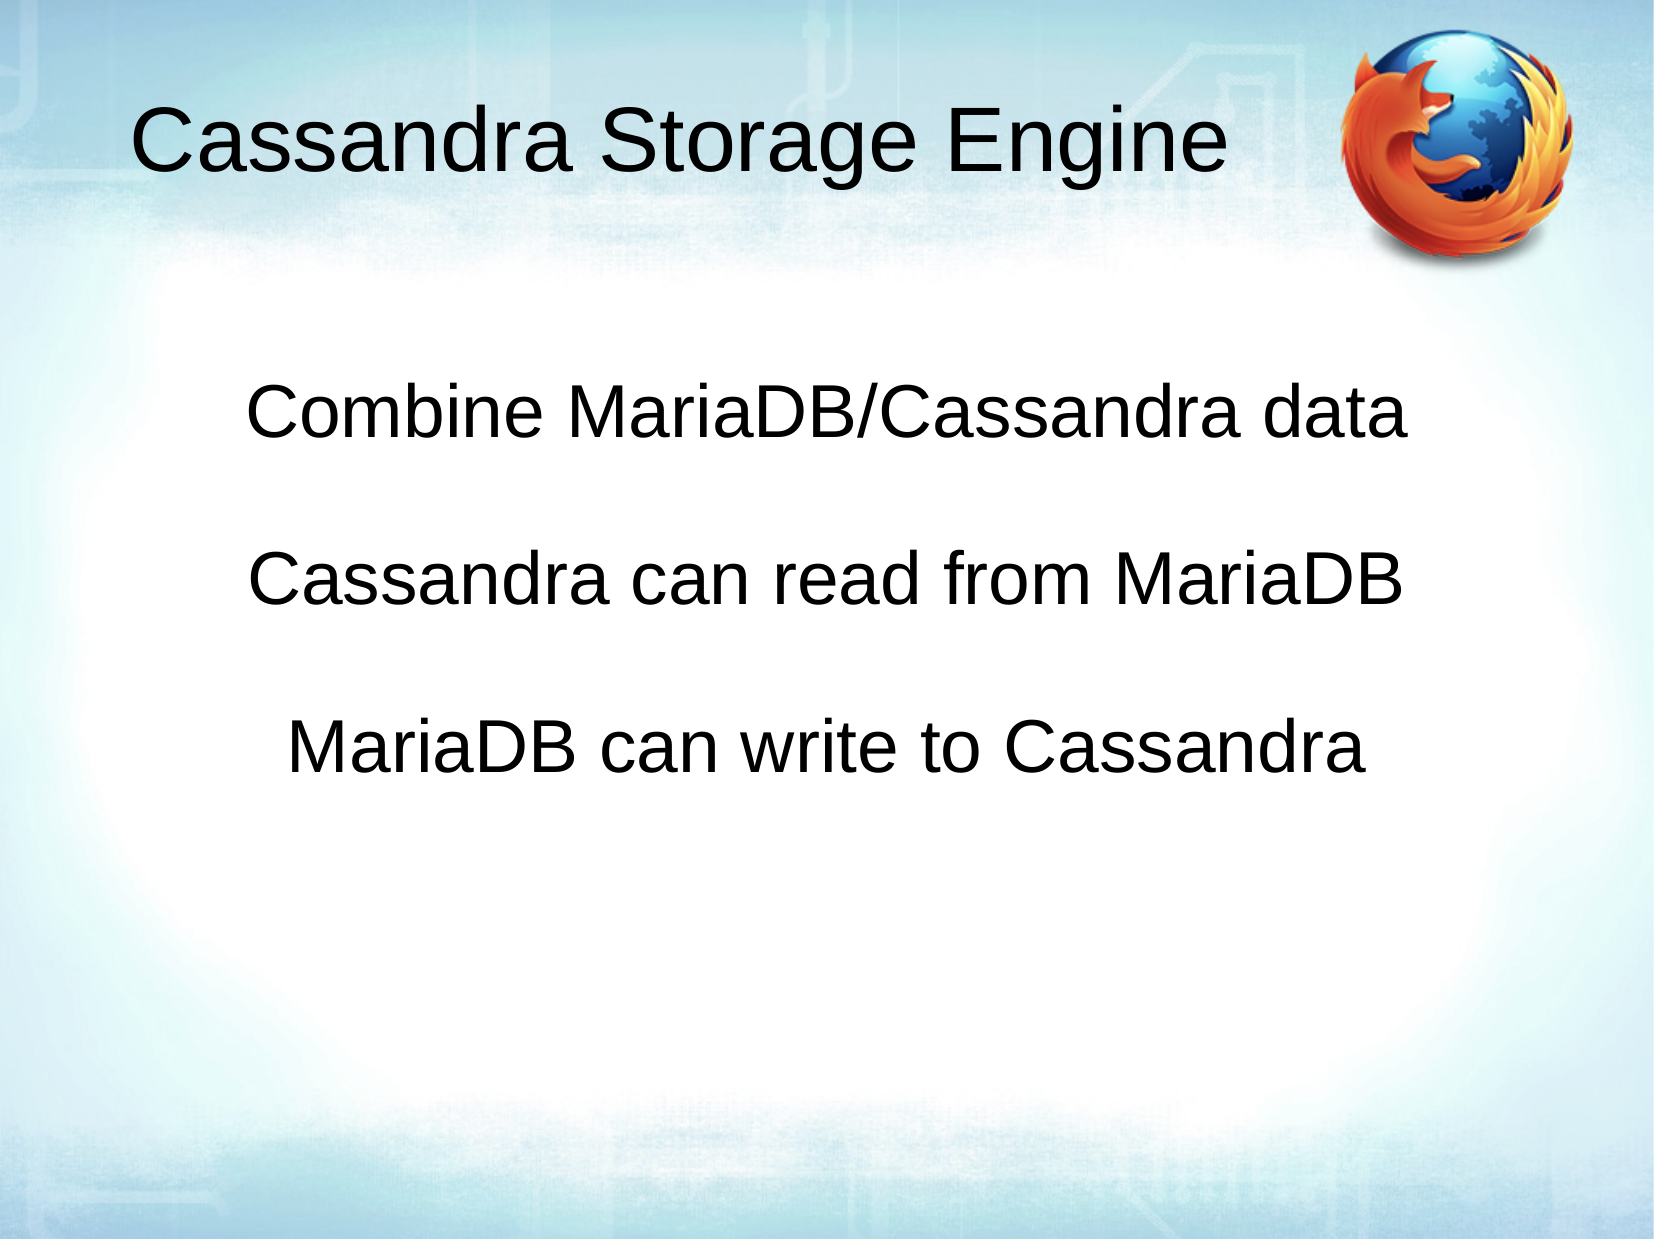

# Cassandra Storage Engine
Combine MariaDB/Cassandra data
Cassandra can read from MariaDB
MariaDB can write to Cassandra